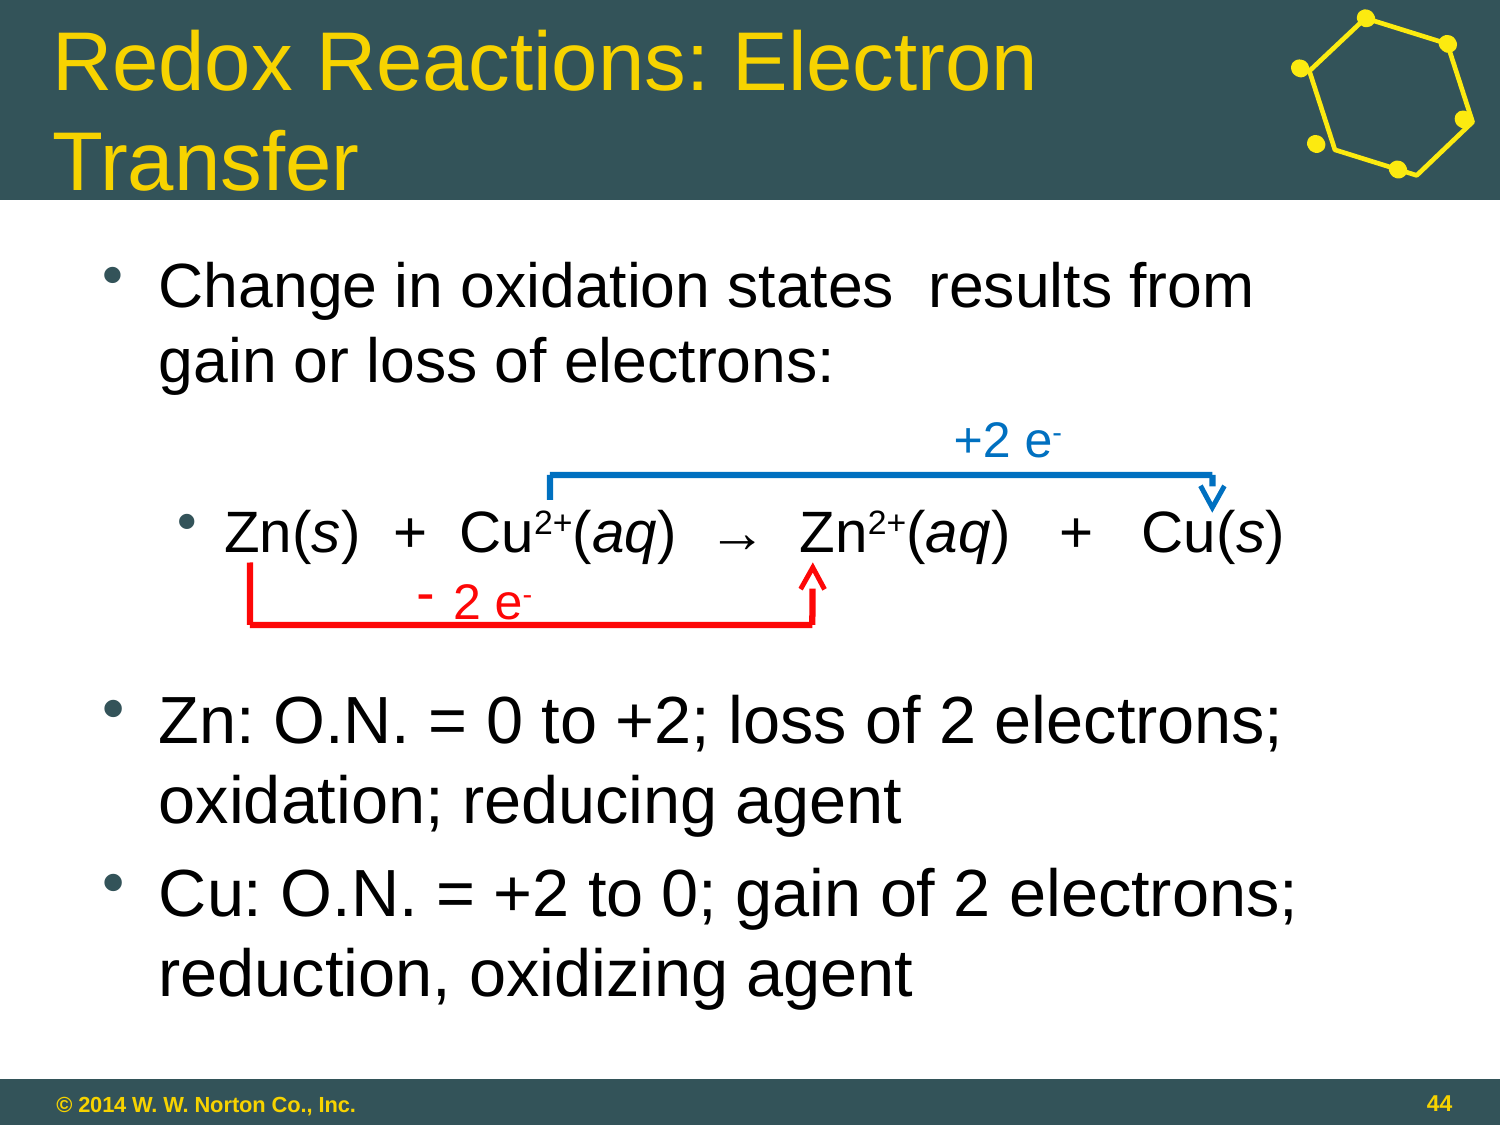

Redox Reactions: Electron Transfer
# Change in oxidation states results from gain or loss of electrons:
Zn(s) + Cu2+(aq) → Zn2+(aq) + Cu(s)
Zn: O.N. = 0 to +2; loss of 2 electrons; oxidation; reducing agent
Cu: O.N. = +2 to 0; gain of 2 electrons; reduction, oxidizing agent
+2 e-
2 e-